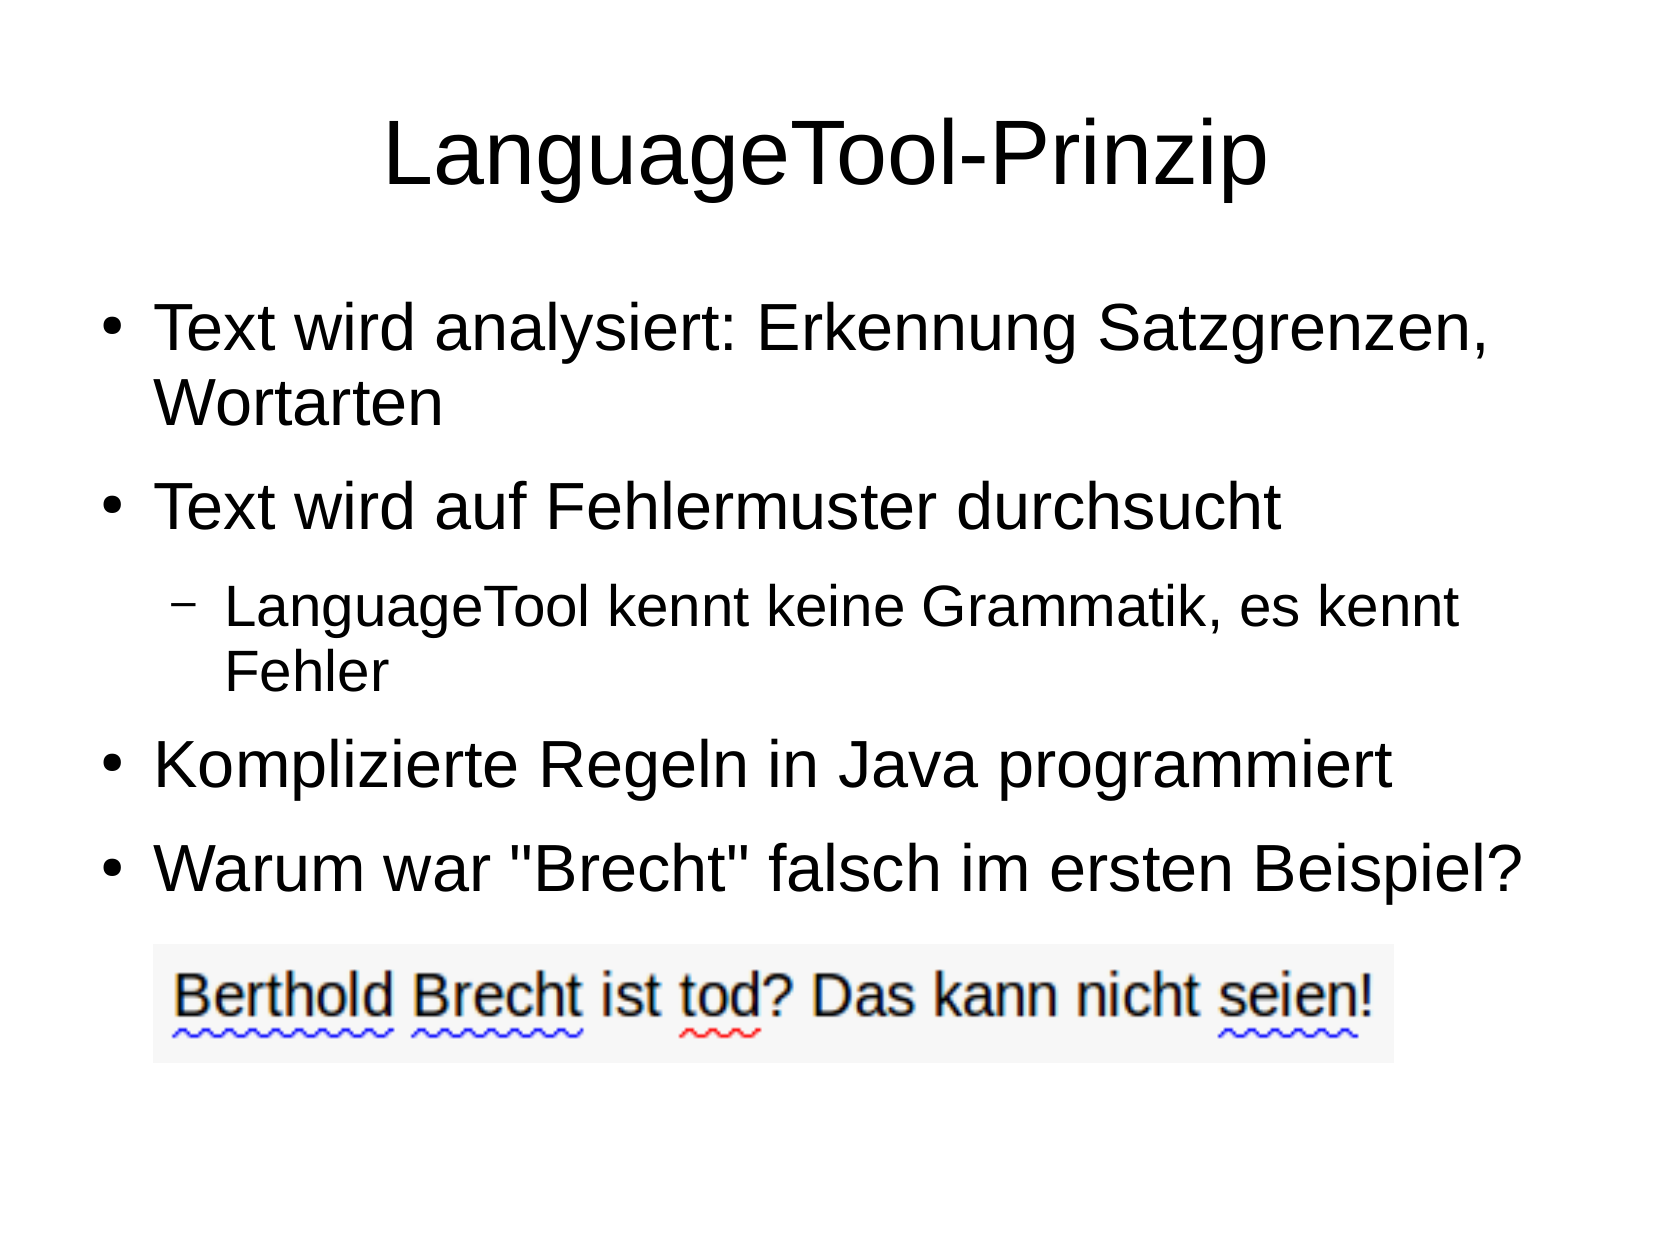

# LanguageTool-Prinzip
Text wird analysiert: Erkennung Satzgrenzen, Wortarten
Text wird auf Fehlermuster durchsucht
LanguageTool kennt keine Grammatik, es kennt Fehler
Komplizierte Regeln in Java programmiert
Warum war "Brecht" falsch im ersten Beispiel?